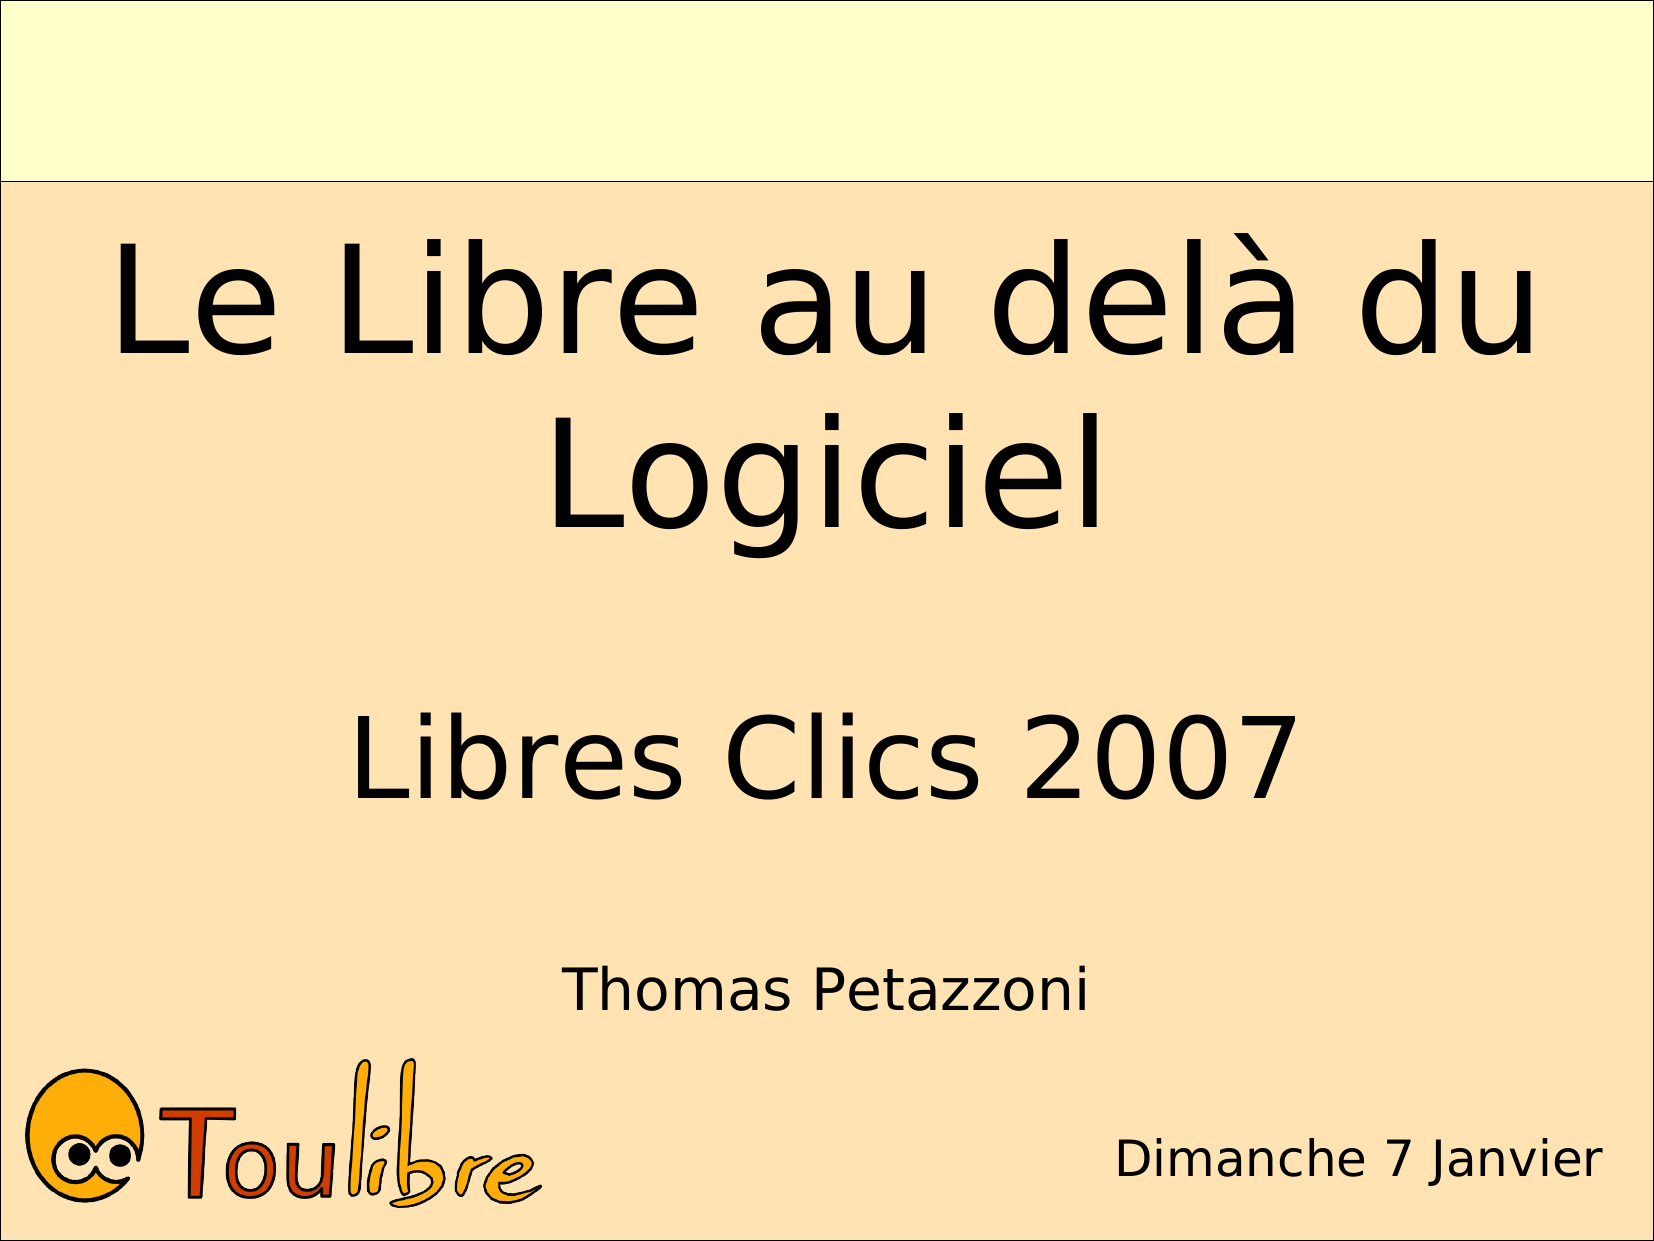

Le Libre au delà du Logiciel
Libres Clics 2007
Thomas Petazzoni
Dimanche 7 Janvier